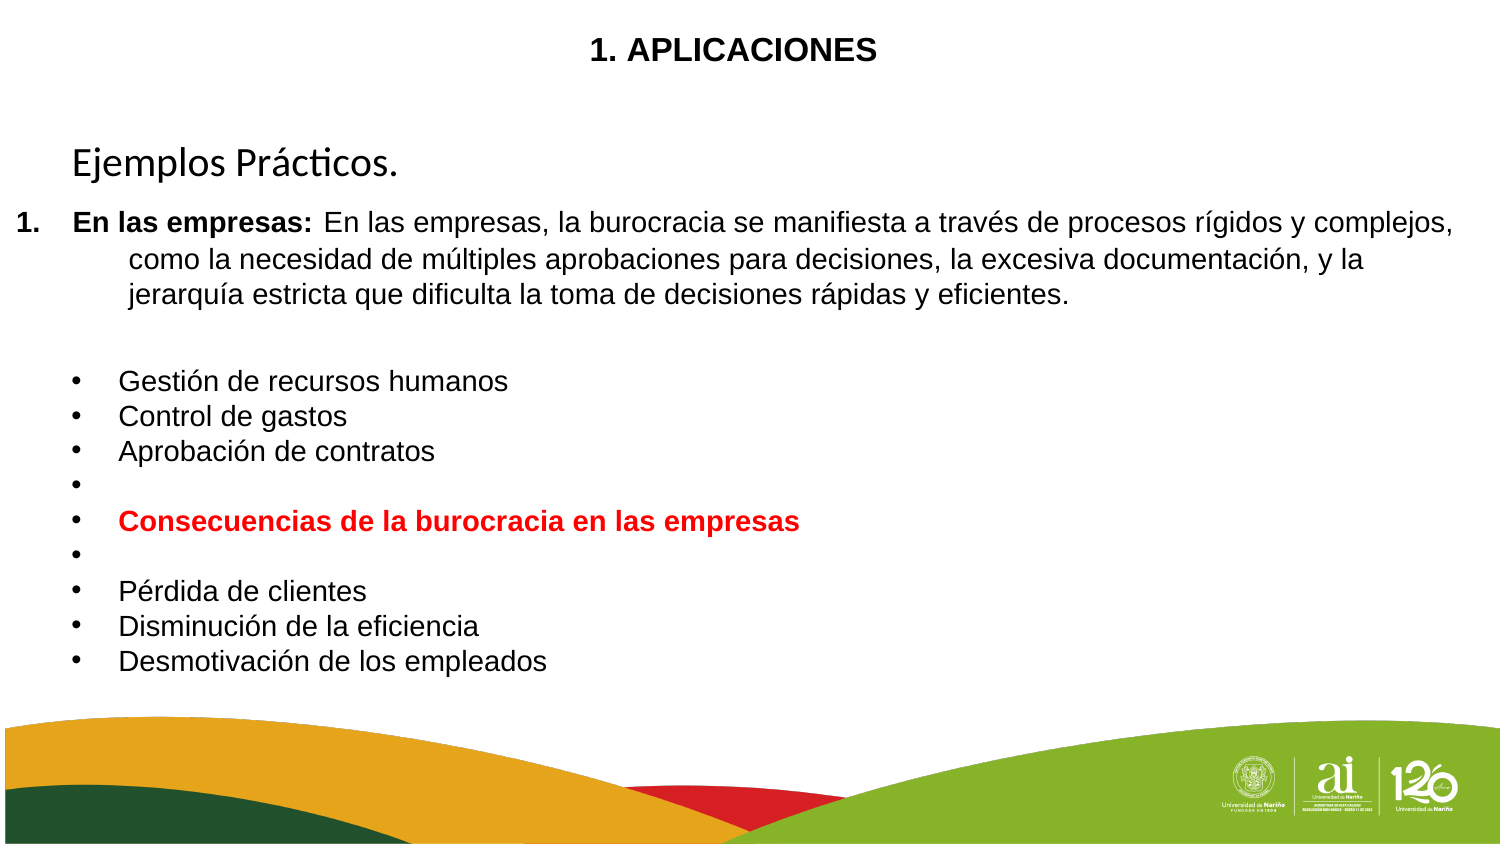

1. APLICACIONES
Ejemplos Prácticos.
En las empresas: En las empresas, la burocracia se manifiesta a través de procesos rígidos y complejos, como la necesidad de múltiples aprobaciones para decisiones, la excesiva documentación, y la jerarquía estricta que dificulta la toma de decisiones rápidas y eficientes.
Gestión de recursos humanos
Control de gastos
Aprobación de contratos
Consecuencias de la burocracia en las empresas
Pérdida de clientes
Disminución de la eficiencia
Desmotivación de los empleados